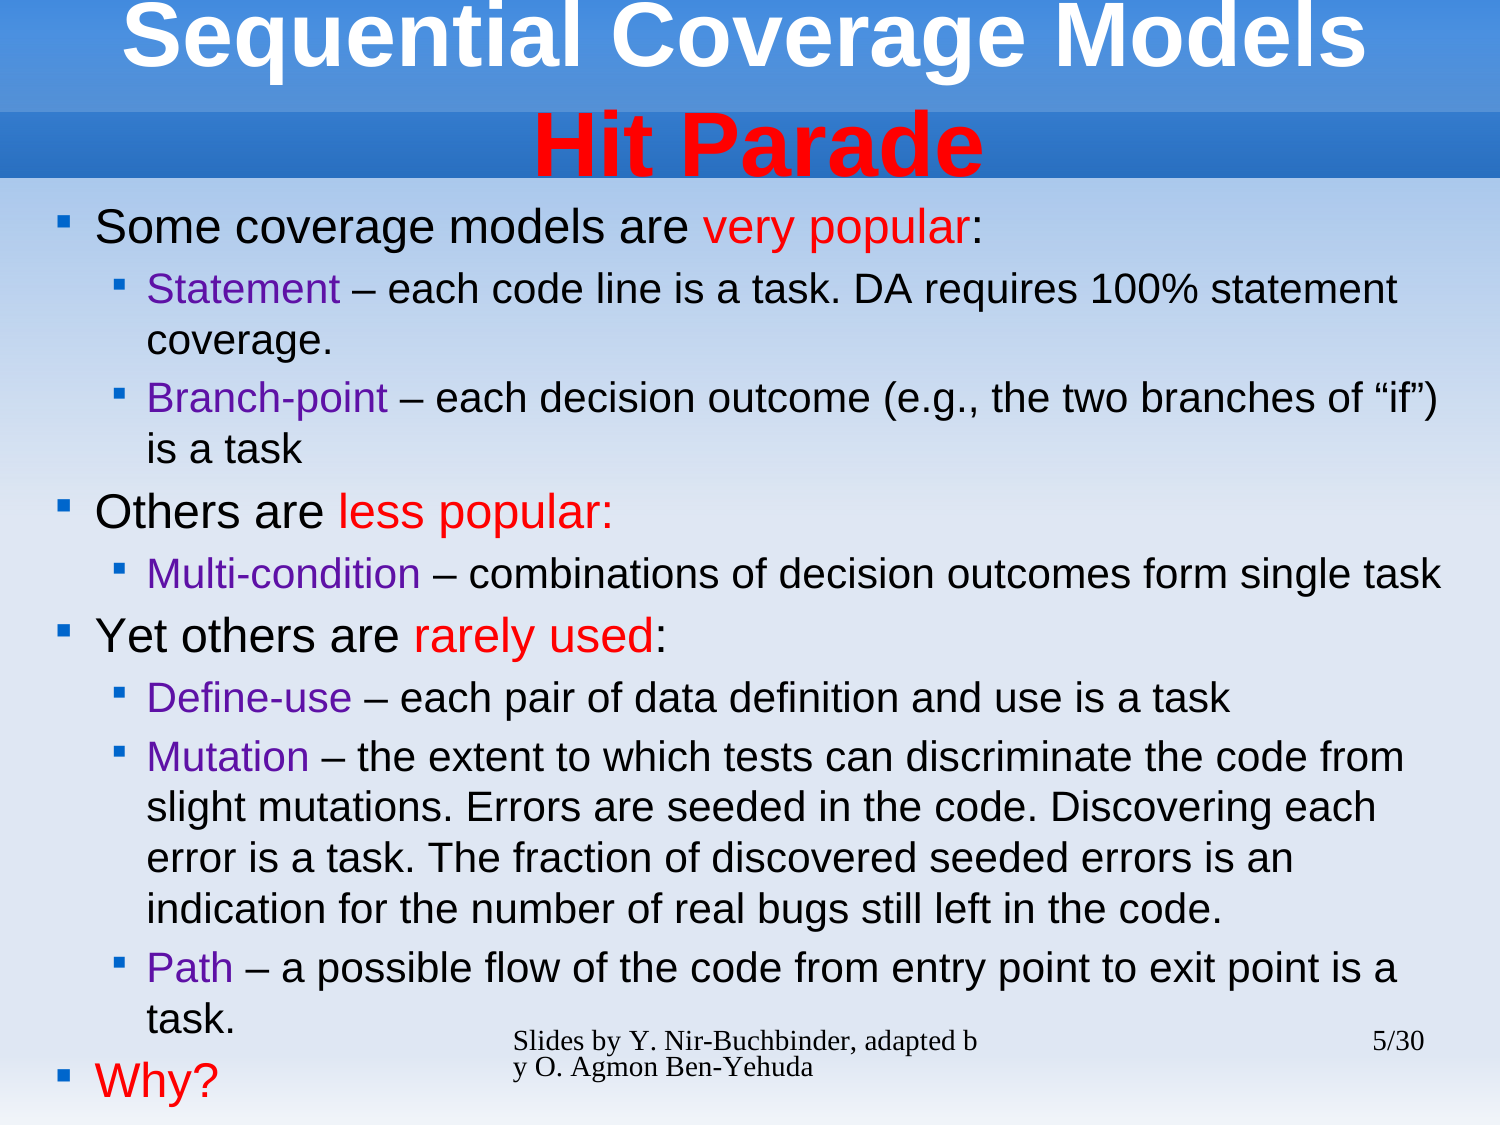

# Sequential Coverage Models Hit Parade
Some coverage models are very popular:
Statement – each code line is a task. DA requires 100% statement coverage.
Branch-point – each decision outcome (e.g., the two branches of “if”) is a task
Others are less popular:
Multi-condition – combinations of decision outcomes form single task
Yet others are rarely used:
Define-use – each pair of data definition and use is a task
Mutation – the extent to which tests can discriminate the code from slight mutations. Errors are seeded in the code. Discovering each error is a task. The fraction of discovered seeded errors is an indication for the number of real bugs still left in the code.
Path – a possible flow of the code from entry point to exit point is a task.
Why?
Slides by Y. Nir-Buchbinder, adapted by O. Agmon Ben-Yehuda
5